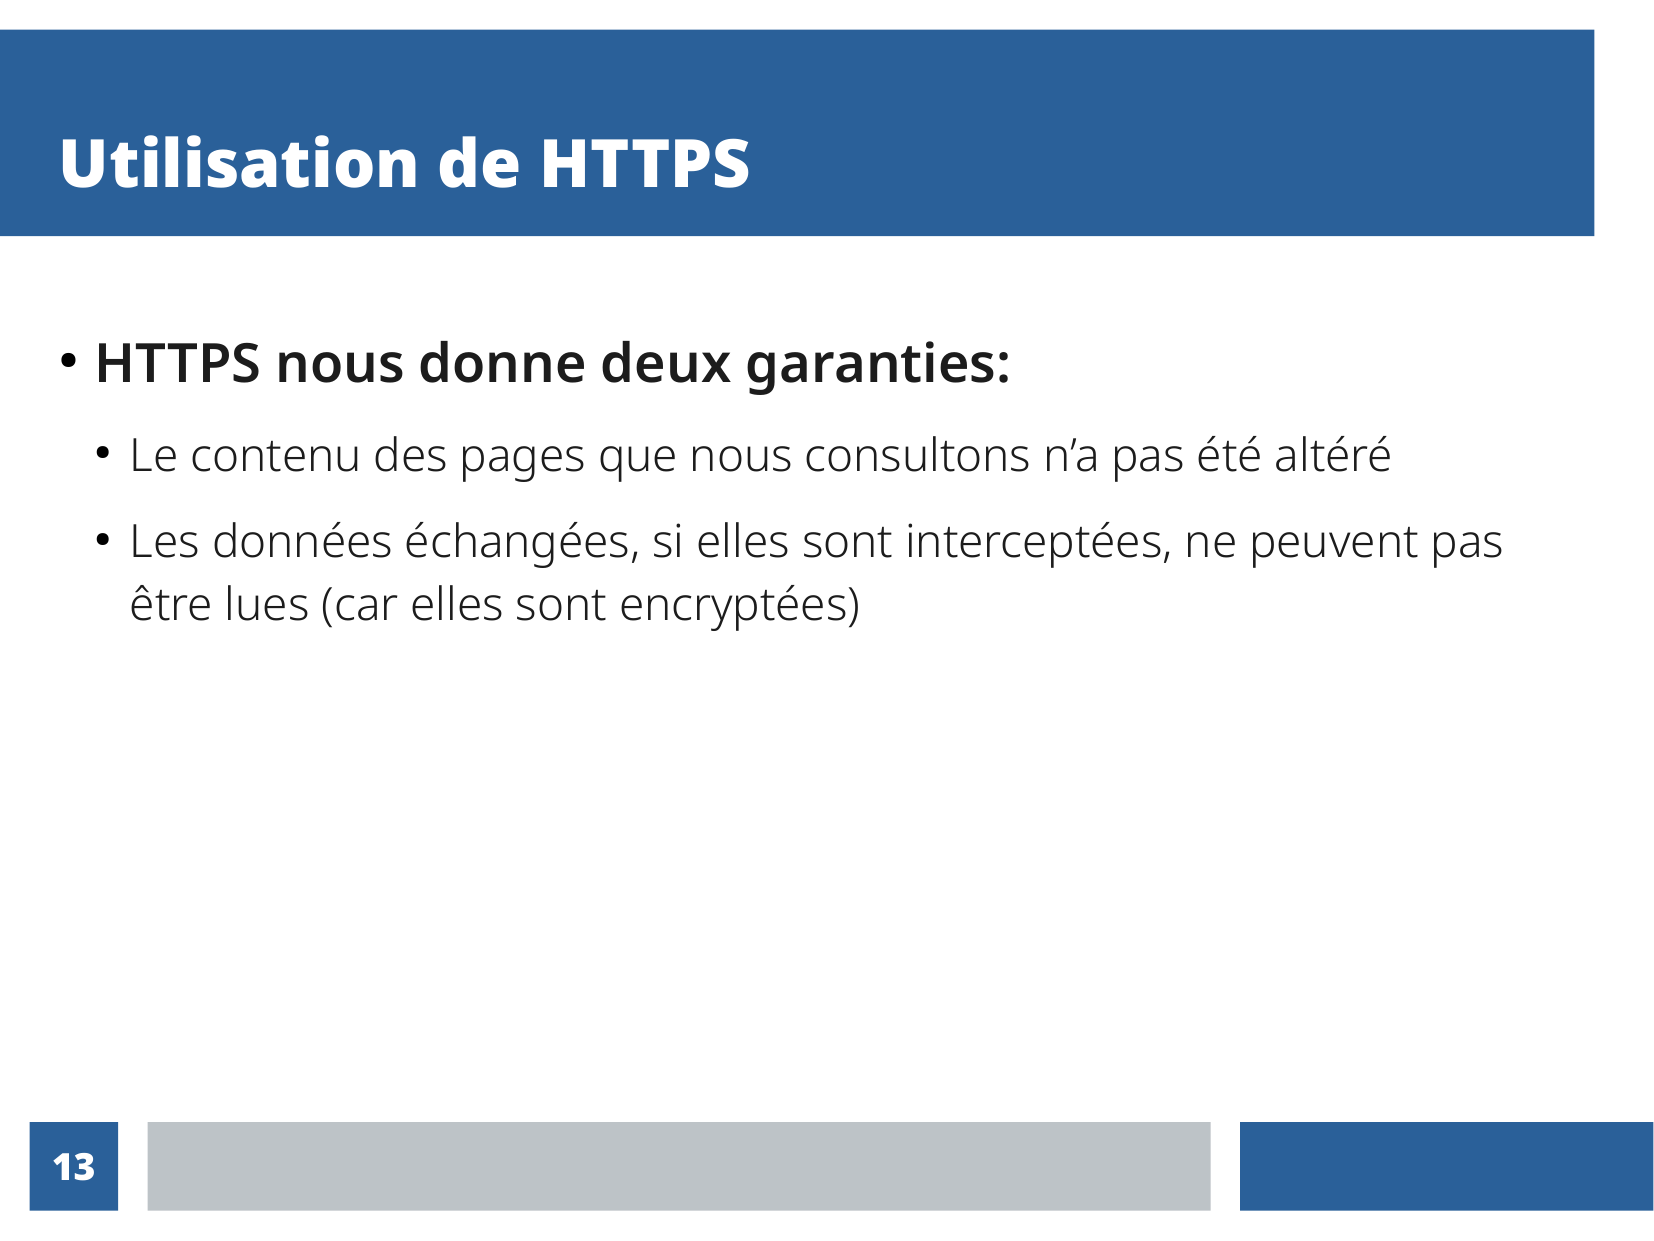

# Utilisation de HTTPS
HTTPS nous donne deux garanties:
Le contenu des pages que nous consultons n’a pas été altéré
Les données échangées, si elles sont interceptées, ne peuvent pas être lues (car elles sont encryptées)
13